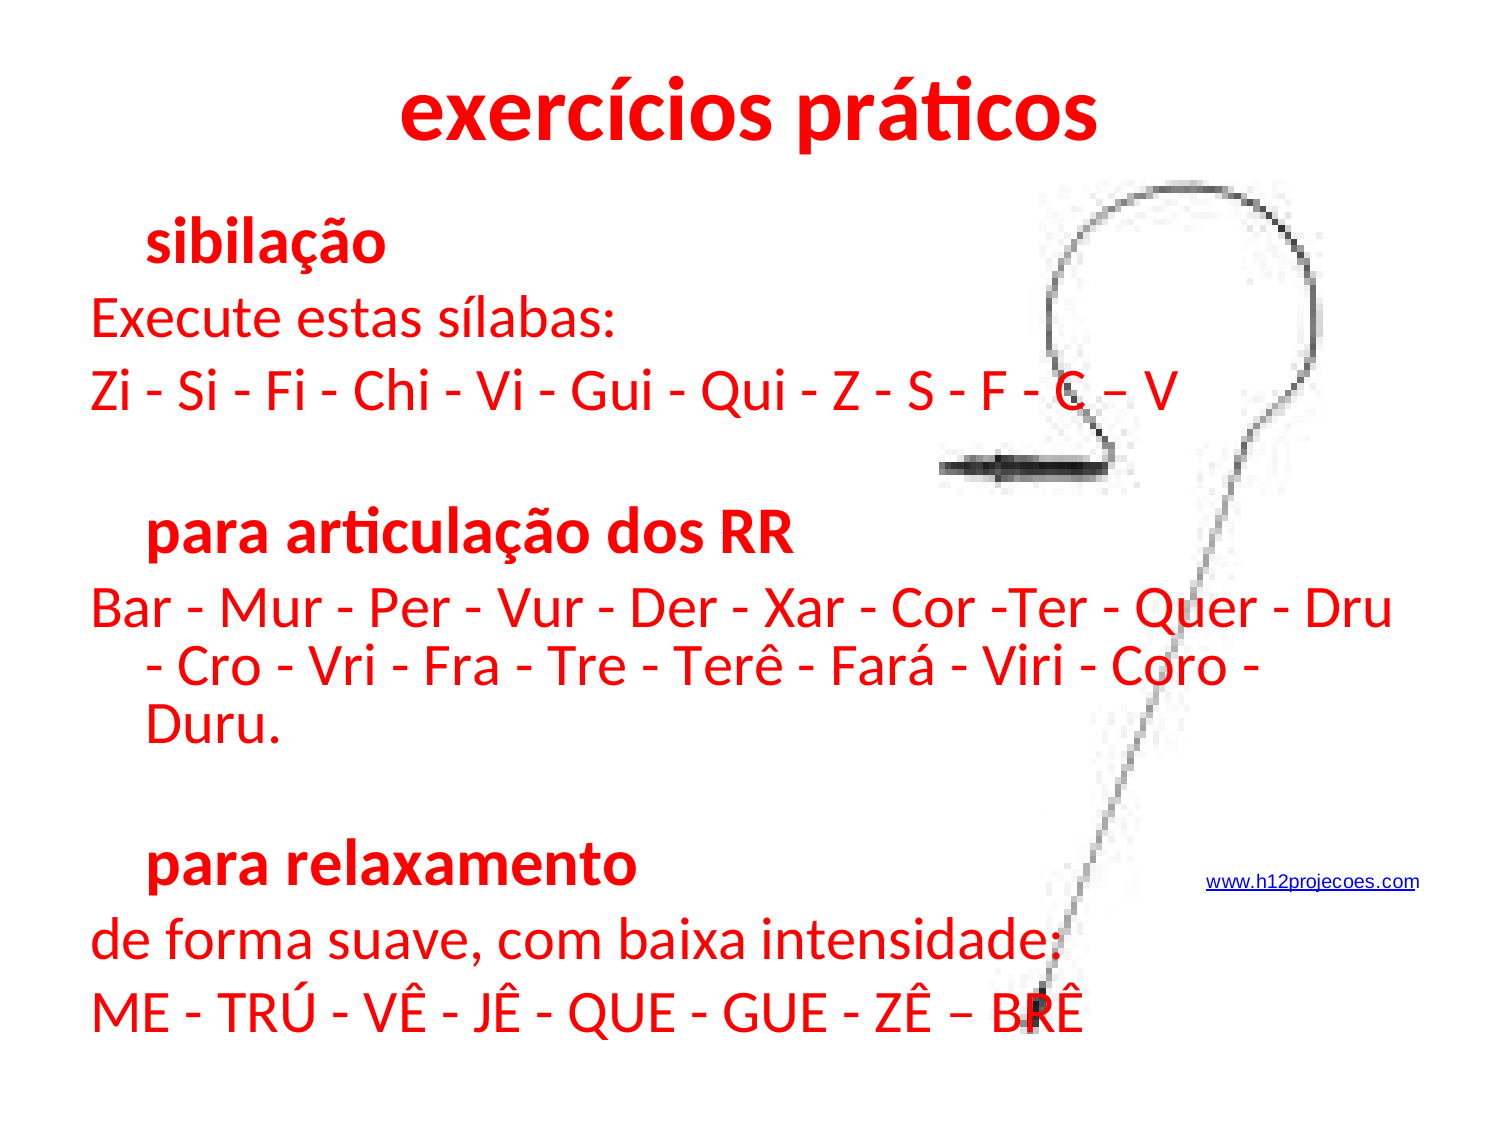

exercícios práticos
	sibilação
Execute estas sílabas:
Zi - Si - Fi - Chi - Vi - Gui - Qui - Z - S - F - C – V
	para articulação dos RR
Bar - Mur - Per - Vur - Der - Xar - Cor -Ter - Quer - Dru - Cro - Vri - Fra - Tre - Terê - Fará - Viri - Coro - Duru.
	para relaxamento
de forma suave, com baixa intensidade:
ME - TRÚ - VÊ - JÊ - QUE - GUE - ZÊ – BRÊ